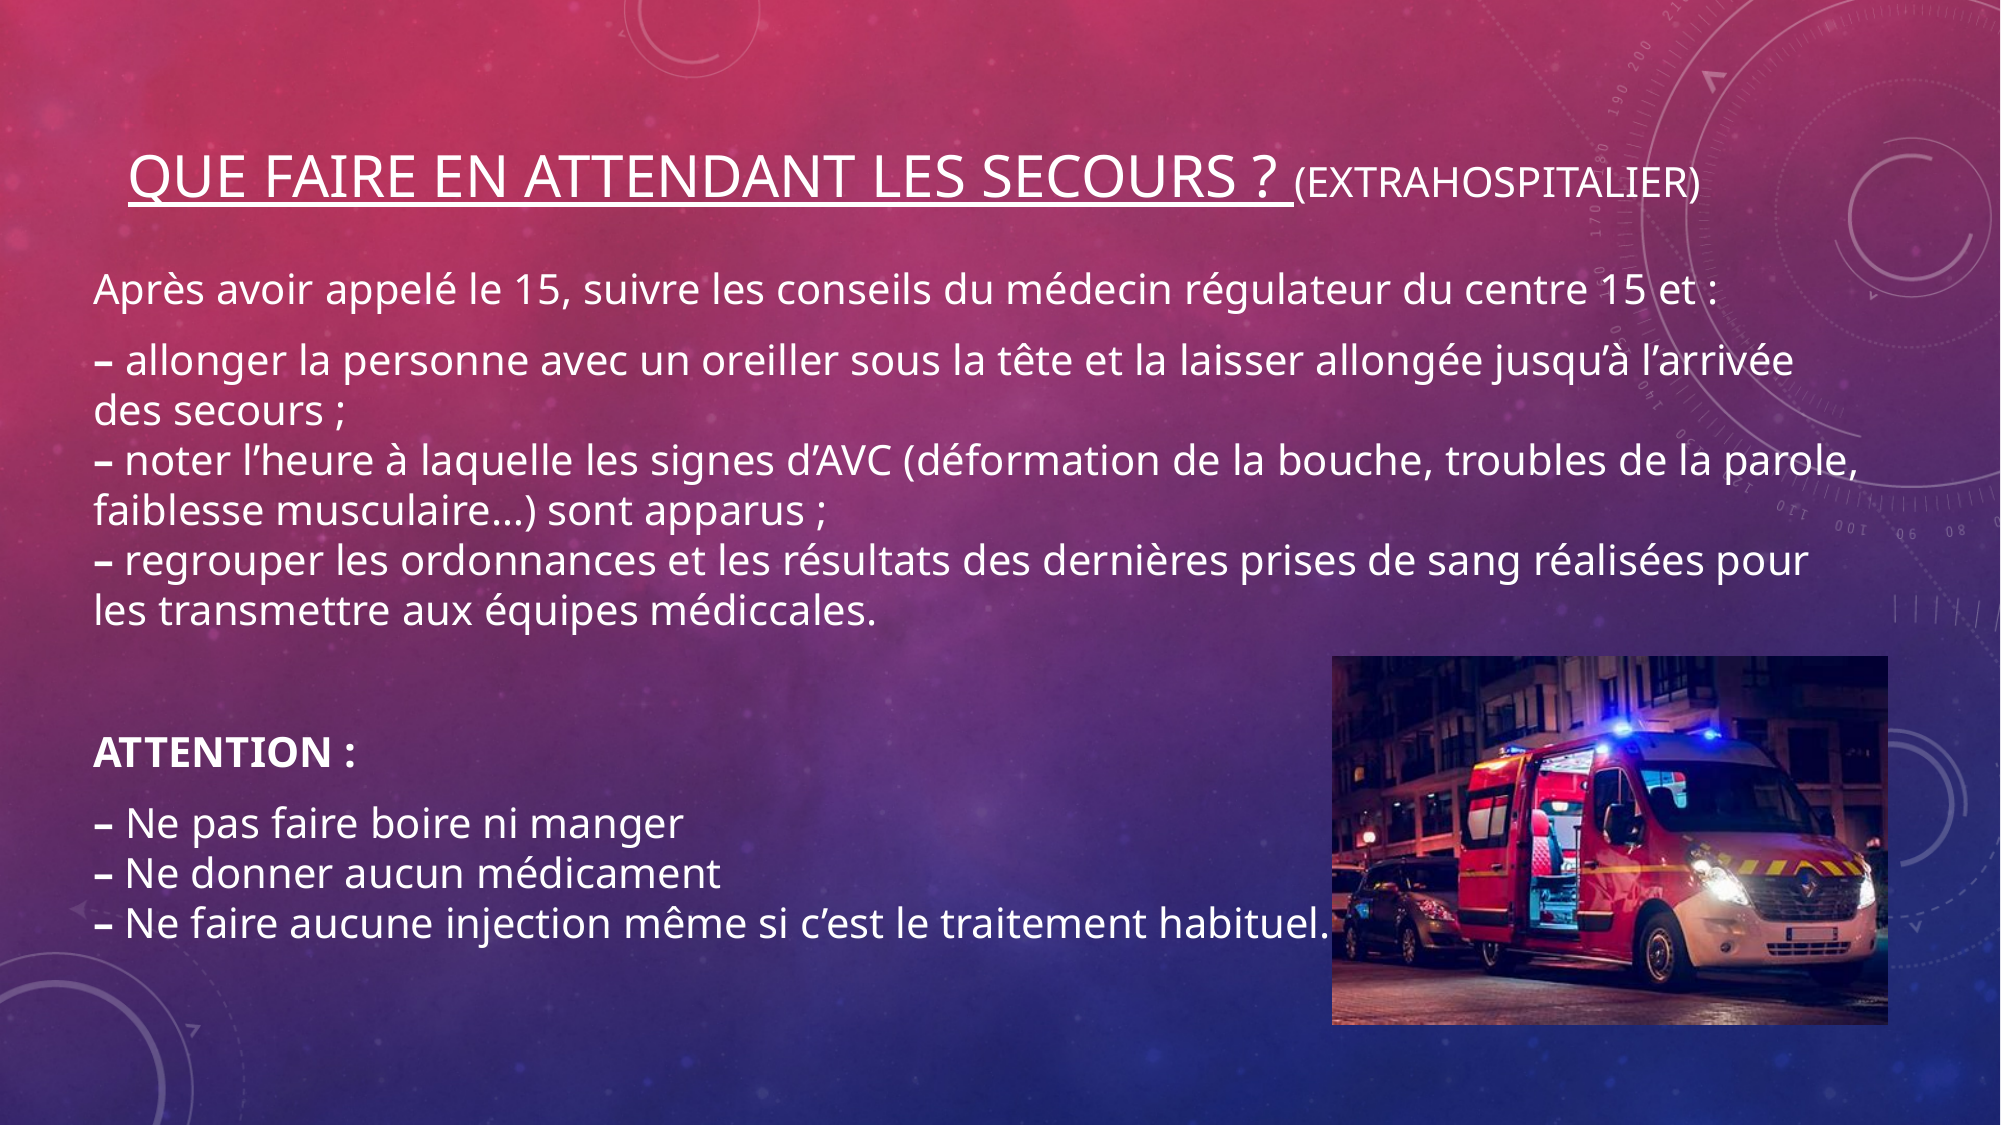

# Que faire en attendant les secours ? (extrahospitalier)
Après avoir appelé le 15, suivre les conseils du médecin régulateur du centre 15 et :
– allonger la personne avec un oreiller sous la tête et la laisser allongée jusqu’à l’arrivée des secours ;
– noter l’heure à laquelle les signes d’AVC (déformation de la bouche, troubles de la parole, faiblesse musculaire…) sont apparus ;
– regrouper les ordonnances et les résultats des dernières prises de sang réalisées pour les transmettre aux équipes médiccales.
ATTENTION :
– Ne pas faire boire ni manger
– Ne donner aucun médicament
– Ne faire aucune injection même si c’est le traitement habituel.